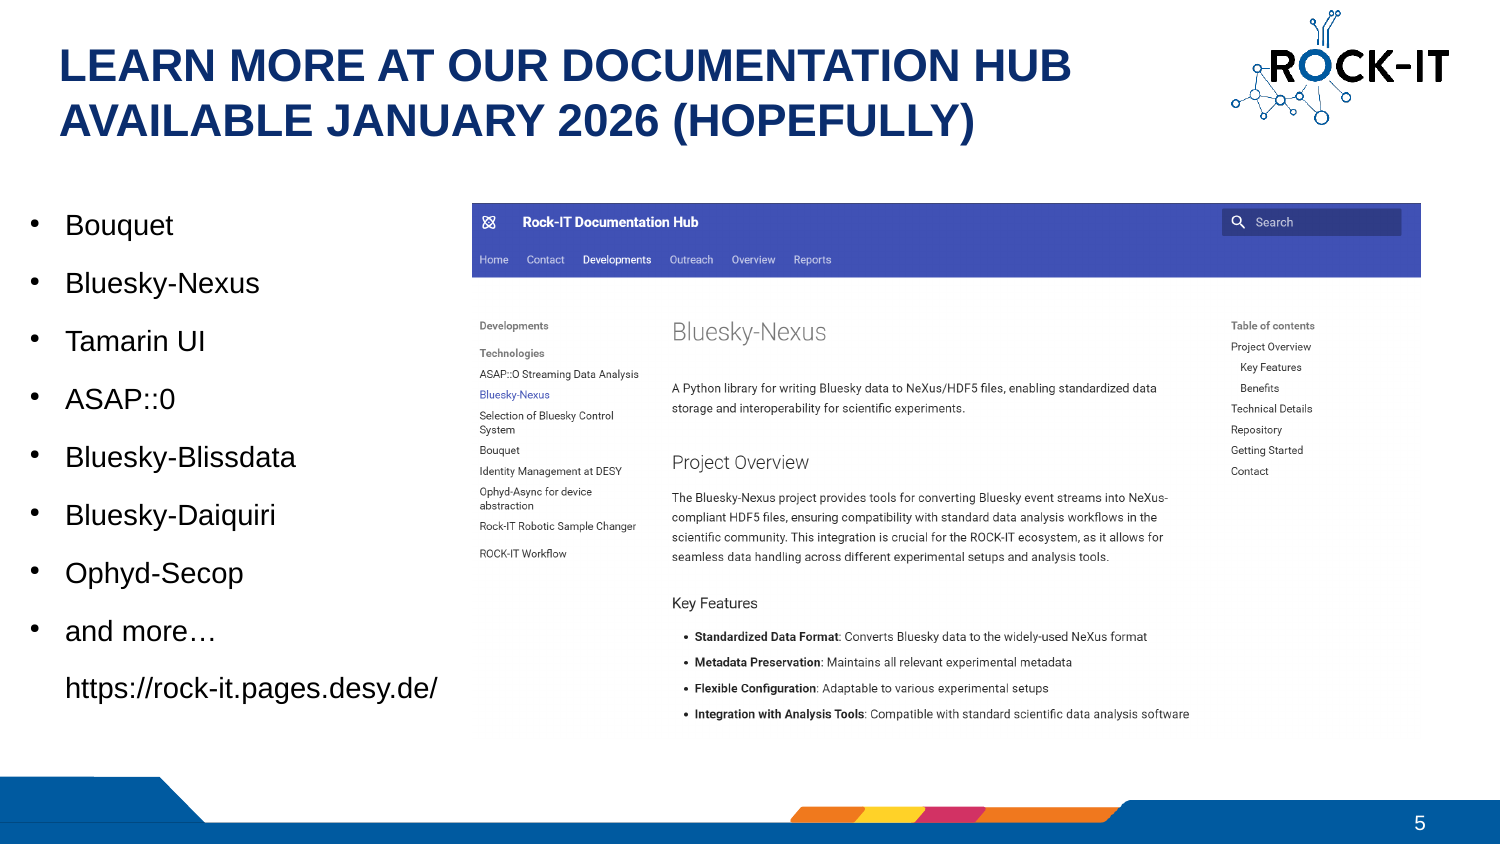

Sample preparation protocol
Experiment registry DB
Digital twin
Web-based GUI:
Daiquiri / REACT
Data analysis: ASAP::O
Login: AAI,
Umbrella,
ORCID
Robotic sample handling
FAIR data & metadata
ML-assisted optimization
Gas dosing system
Data storage
ELN:
Scilog, MediaWiki
Bluesky orchestration
Sample preparation protocol
Experiment registry DB
Digital twin
Web-based GUI:
Daiquiri / REACT
Data analysis: ASAP::O
Login: AAI,
Umbrella,
ORCID
Robotic sample handling
FAIR data & metadata
ML-assisted optimization
Gas dosing system
Data storage
ELN:
Scilog, MediaWiki
Bluesky orchestration
# Learn more at our documentation hub Available January 2026 (hopefully)
Bouquet
Bluesky-Nexus
Tamarin UI
ASAP::0
Bluesky-Blissdata
Bluesky-Daiquiri
Ophyd-Secop
and more…
https://rock-it.pages.desy.de/